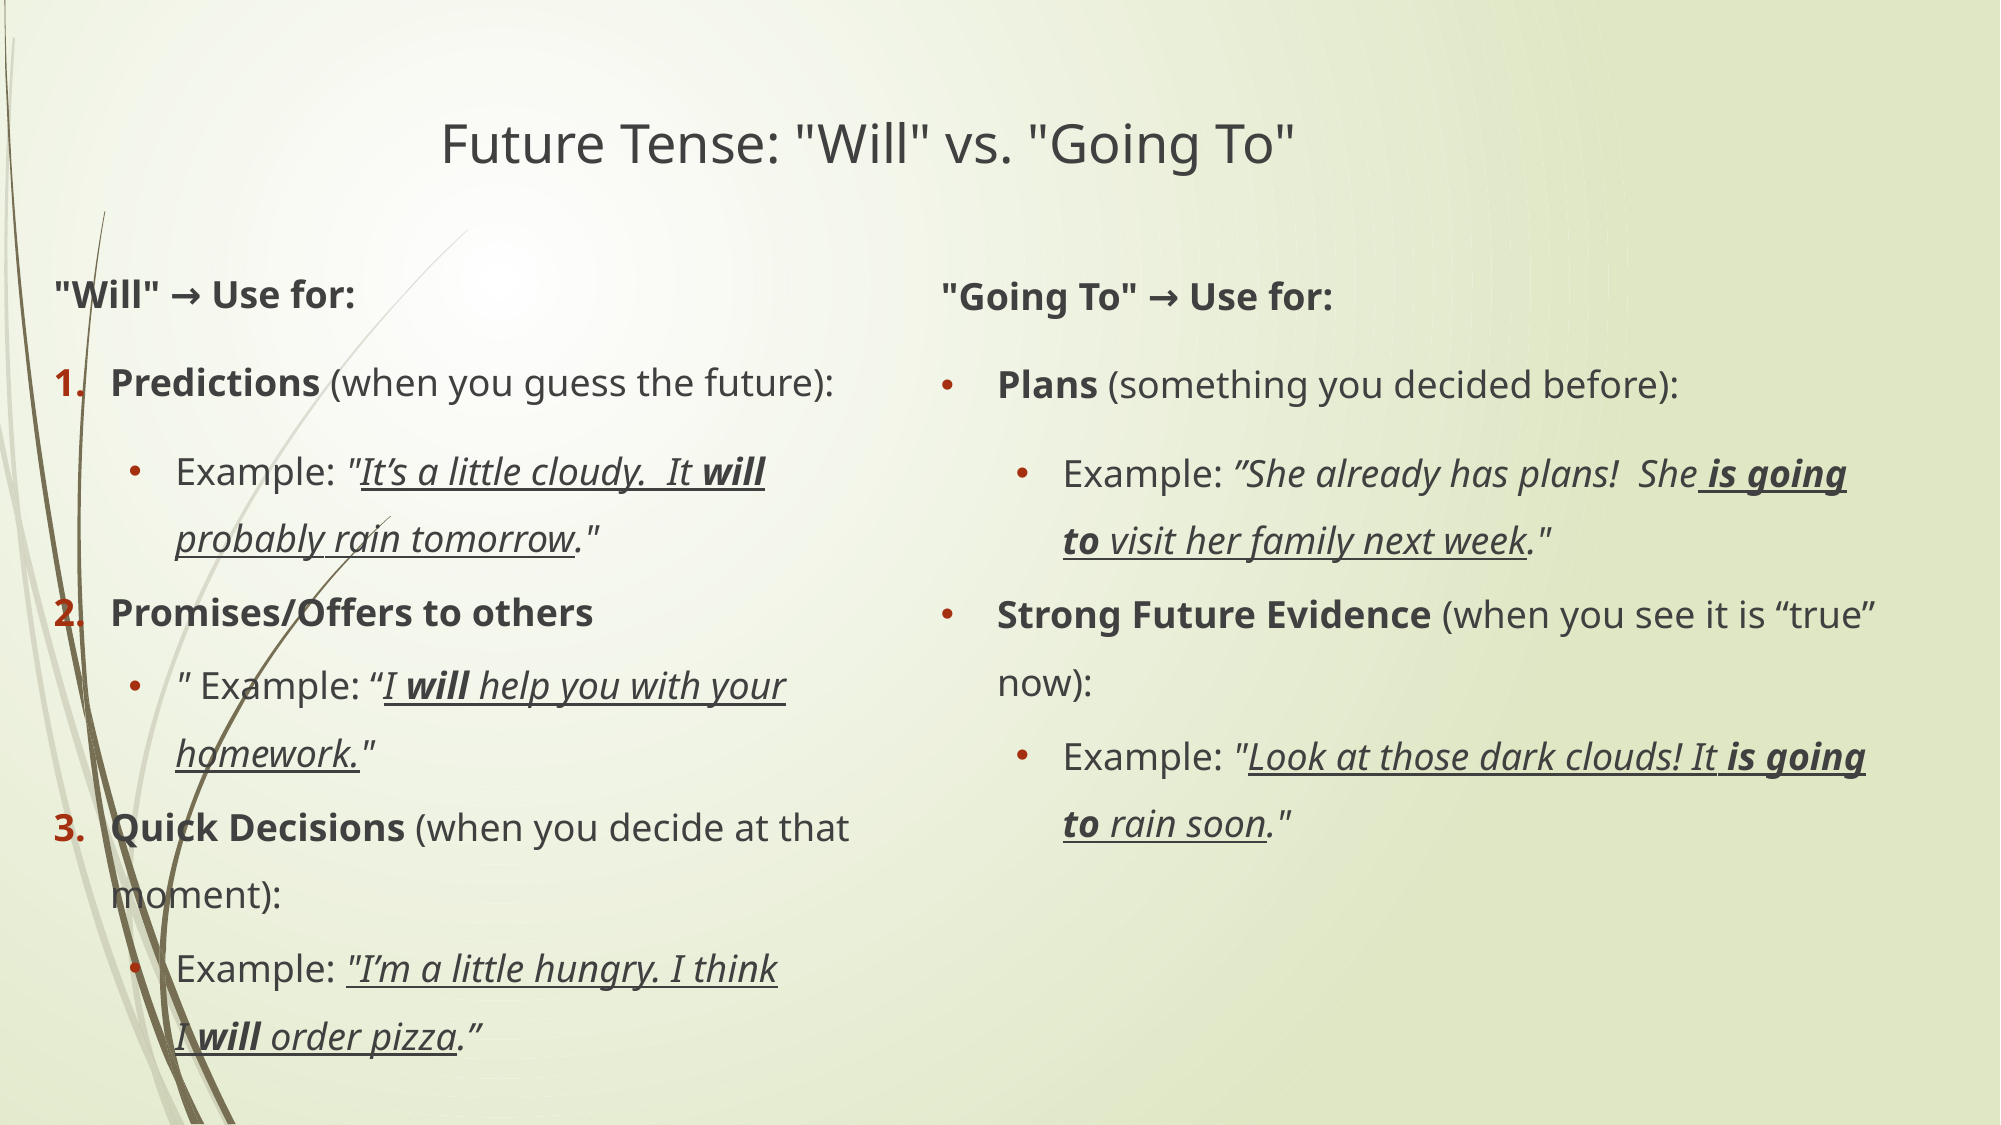

# Future Tense: "Will" vs. "Going To"
"Will" → Use for:
Predictions (when you guess the future):
Example: "It’s a little cloudy. It will probably rain tomorrow."
Promises/Offers to others
" Example: “I will help you with your homework."
Quick Decisions (when you decide at that moment):
Example: "I’m a little hungry. I think I will order pizza.”
"Going To" → Use for:
Plans (something you decided before):
Example: ”She already has plans! She is going to visit her family next week."
Strong Future Evidence (when you see it is “true” now):
Example: "Look at those dark clouds! It is going to rain soon."